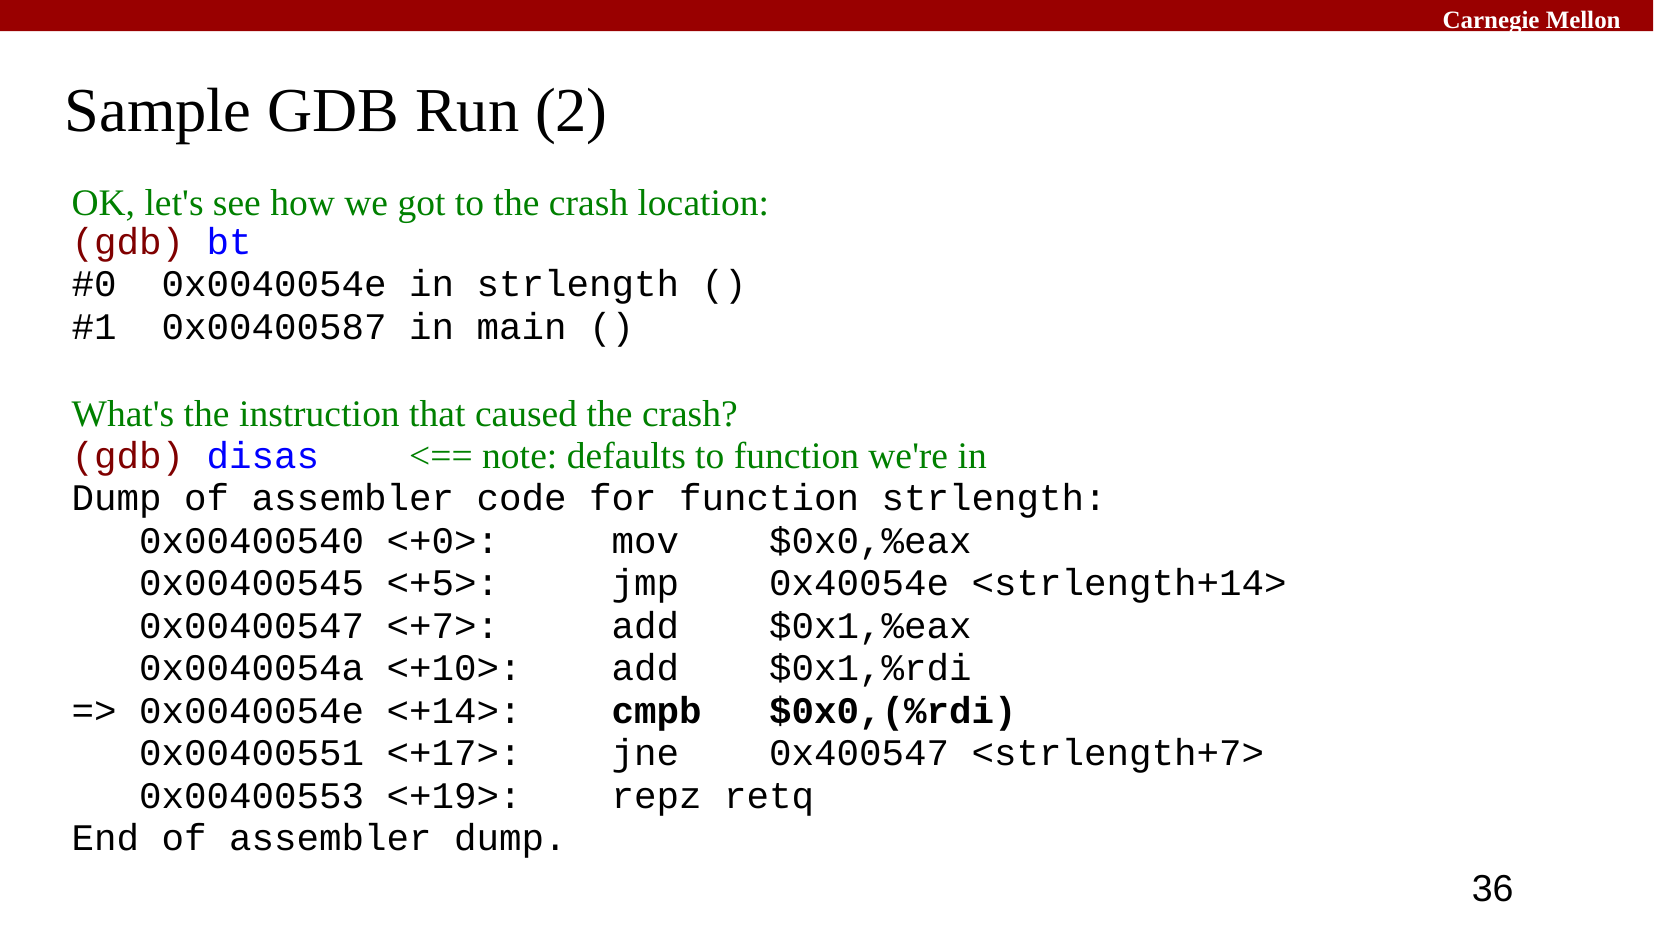

# Sample GDB Run (2)
OK, let's see how we got to the crash location:
(gdb) bt
#0 0x0040054e in strlength ()
#1 0x00400587 in main ()
What's the instruction that caused the crash?
(gdb) disas <== note: defaults to function we're in
Dump of assembler code for function strlength:
 0x00400540 <+0>: mov $0x0,%eax
 0x00400545 <+5>: jmp 0x40054e <strlength+14>
 0x00400547 <+7>: add $0x1,%eax
 0x0040054a <+10>: add $0x1,%rdi
=> 0x0040054e <+14>: cmpb $0x0,(%rdi)
 0x00400551 <+17>: jne 0x400547 <strlength+7>
 0x00400553 <+19>: repz retq
End of assembler dump.